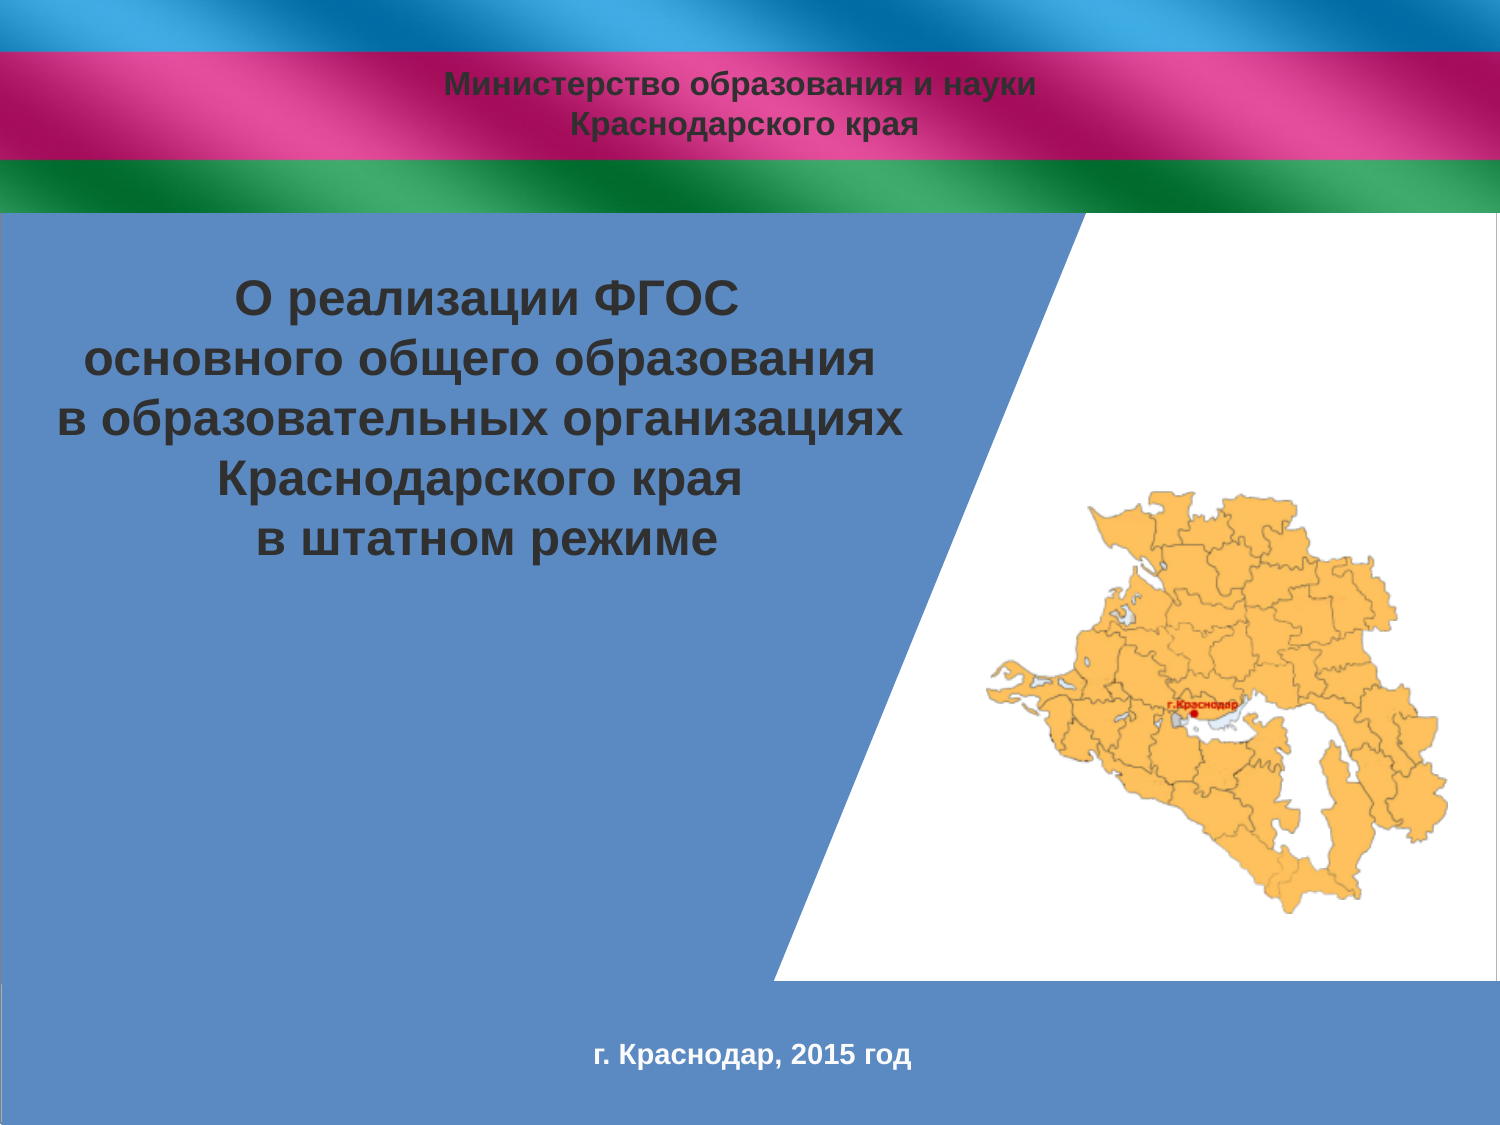

Министерство образования и науки
Краснодарского края
О реализации ФГОС
основного общего образования
в образовательных организациях
Краснодарского края
в штатном режиме
г. Краснодар, 2015 год